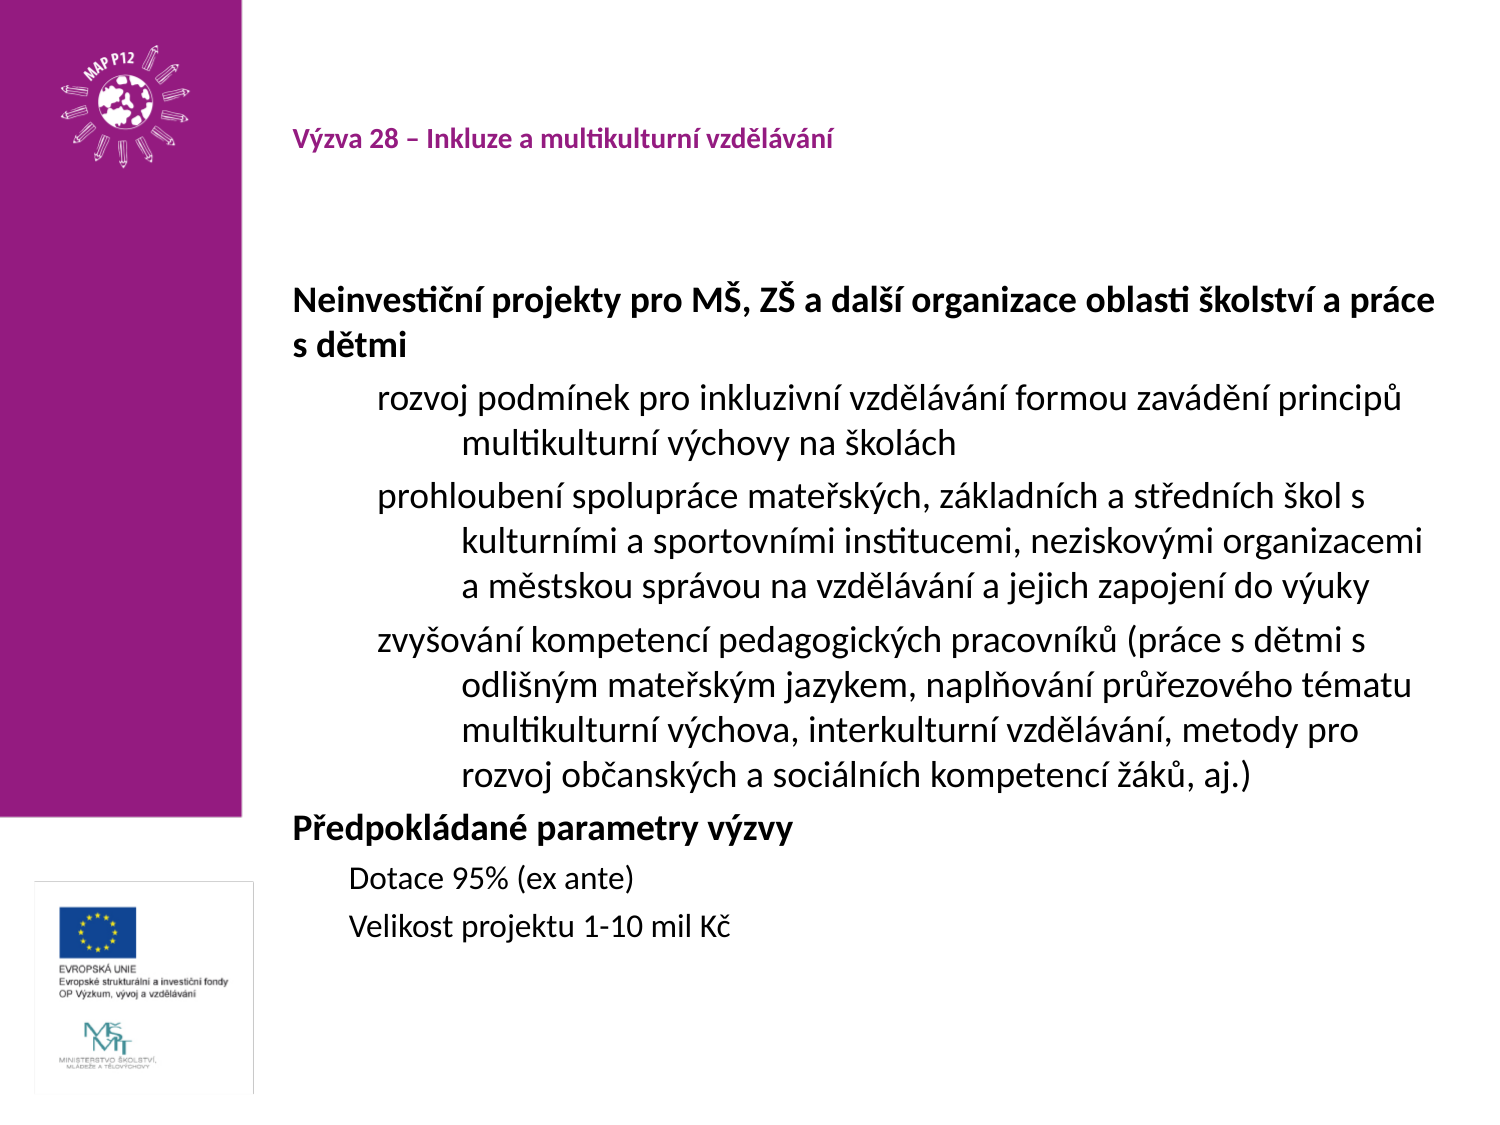

# Výzva 28 – Inkluze a multikulturní vzdělávání
Neinvestiční projekty pro MŠ, ZŠ a další organizace oblasti školství a práce s dětmi
rozvoj podmínek pro inkluzivní vzdělávání formou zavádění principů multikulturní výchovy na školách
prohloubení spolupráce mateřských, základních a středních škol s kulturními a sportovními institucemi, neziskovými organizacemi a městskou správou na vzdělávání a jejich zapojení do výuky
zvyšování kompetencí pedagogických pracovníků (práce s dětmi s odlišným mateřským jazykem, naplňování průřezového tématu multikulturní výchova, interkulturní vzdělávání, metody pro rozvoj občanských a sociálních kompetencí žáků, aj.)
Předpokládané parametry výzvy
Dotace 95% (ex ante)
Velikost projektu 1-10 mil Kč